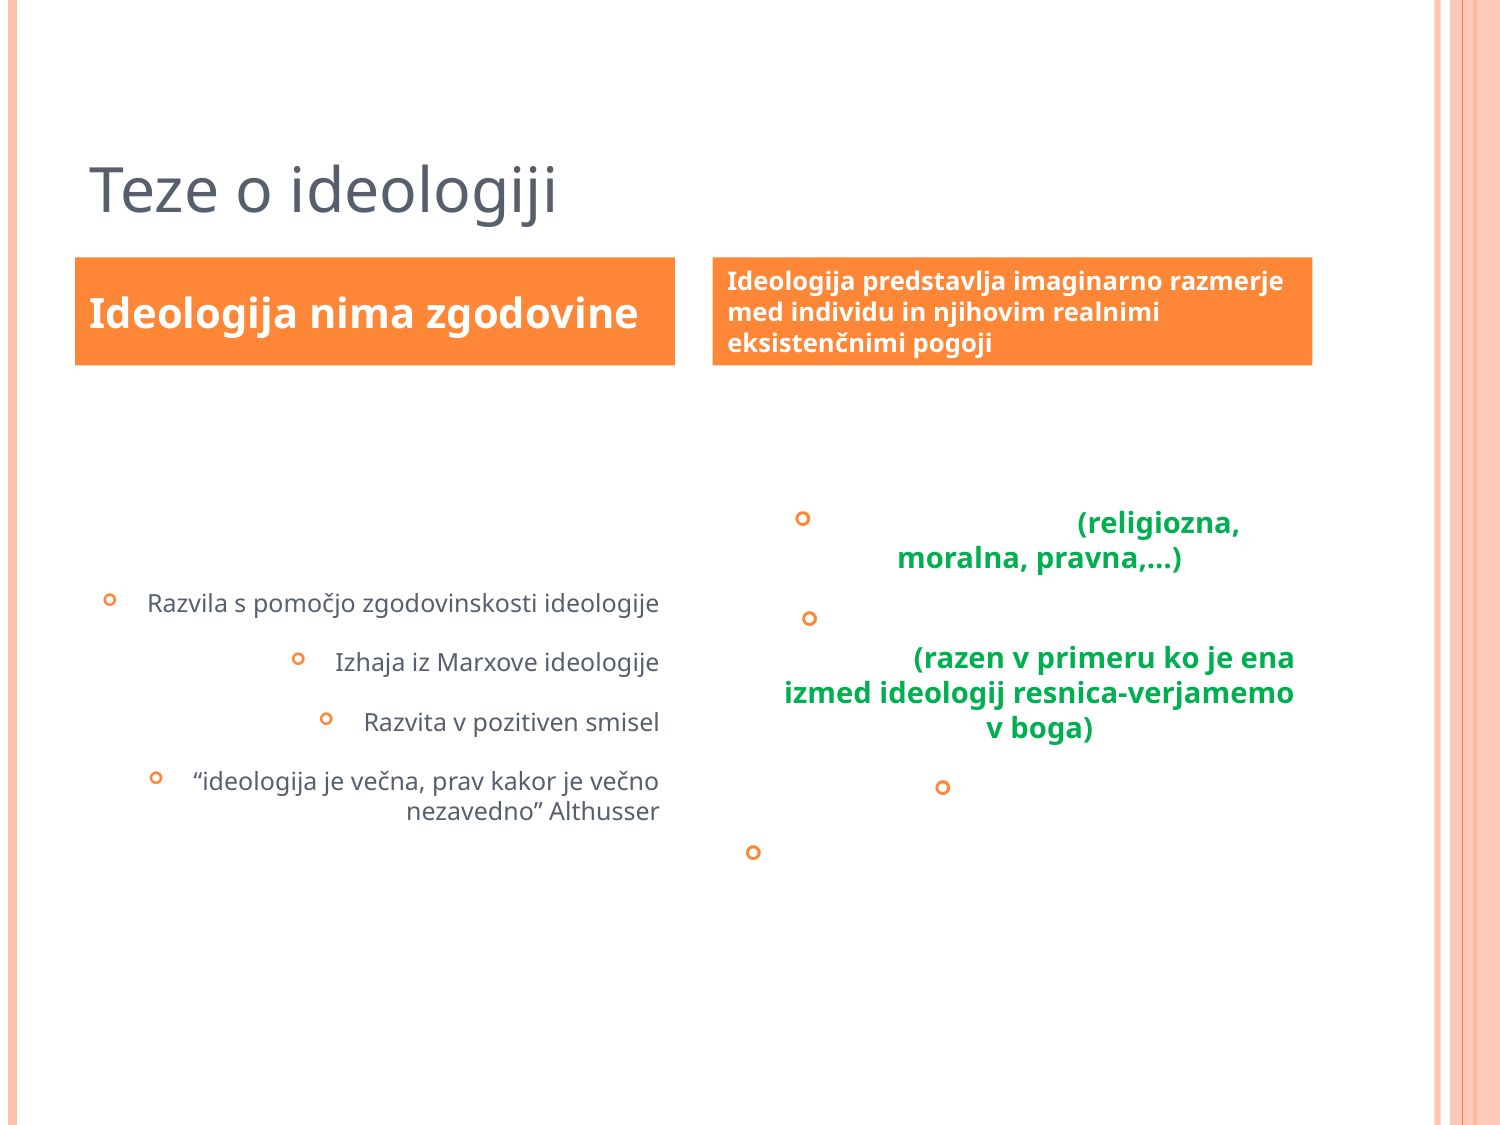

# Teze o ideologiji
Ideologija nima zgodovine
Ideologija predstavlja imaginarno razmerje med individu in njihovim realnimi eksistenčnimi pogoji
Razvila s pomočjo zgodovinskosti ideologije
Izhaja iz Marxove ideologije
Razvita v pozitiven smisel
“ideologija je večna, prav kakor je večno nezavedno” Althusser
Razne ideologije(religiozna, moralna, pravna,…)
Namišljene in ne ustrezajo realnosti(razen v primeru ko je ena izmed ideologij resnica-verjamemo v boga)
Je iluzija
Ljudje si ne predstavljajo realnega sveta